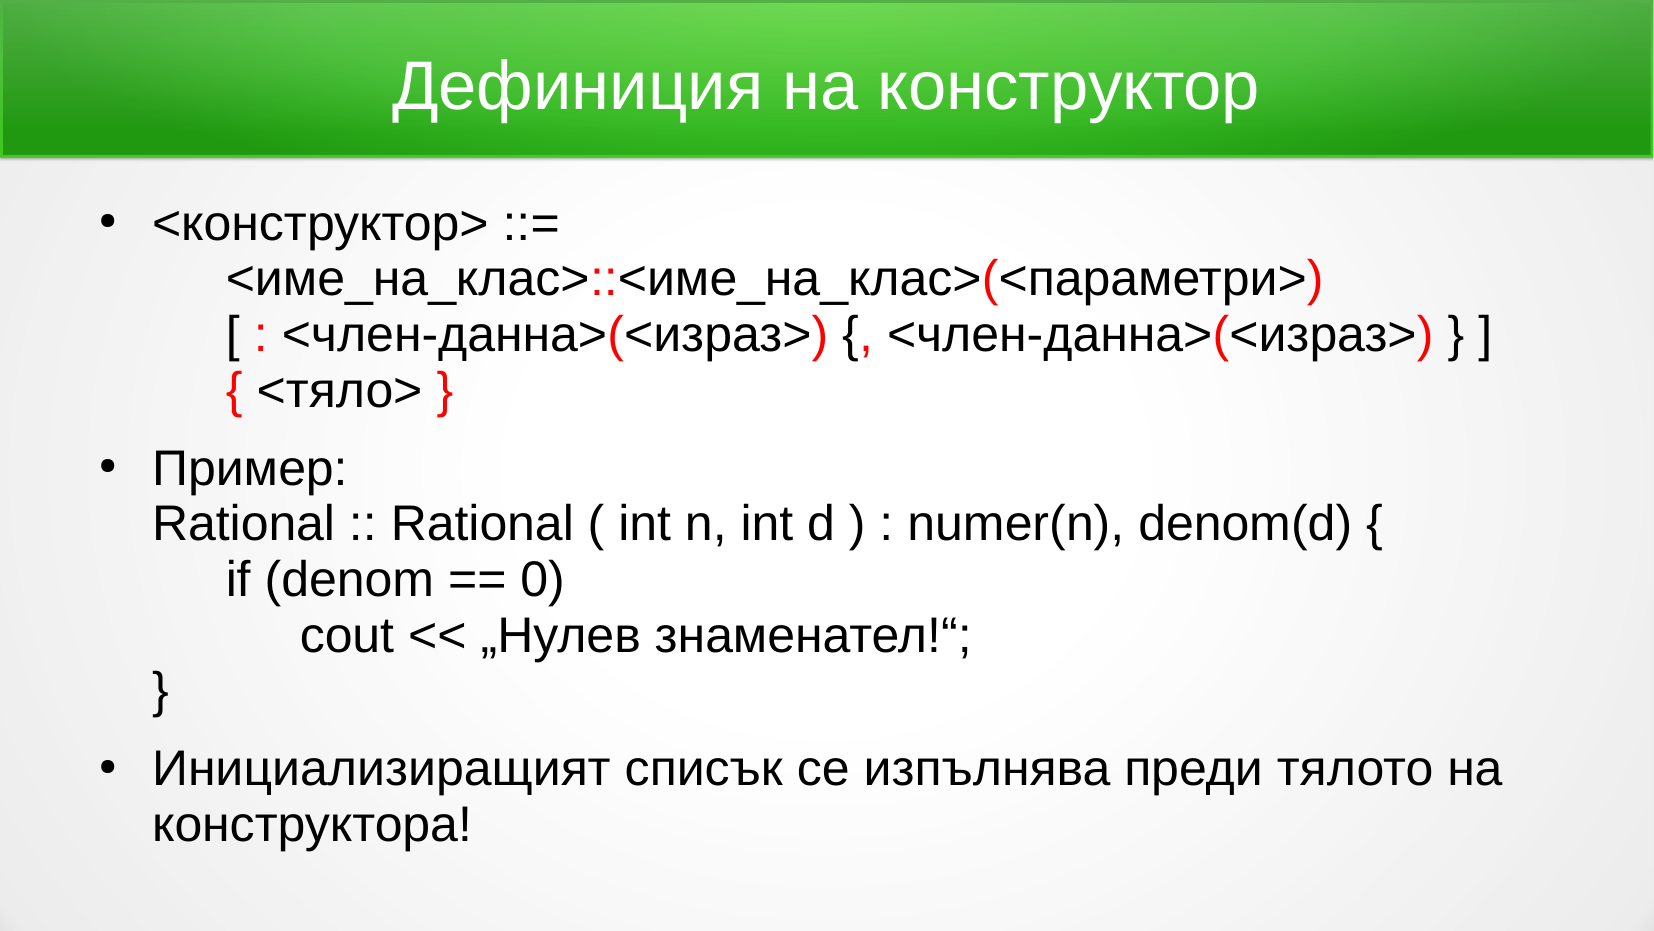

# Дефиниция на конструктор
<конструктор> ::=
	<име_на_клас>::<име_на_клас>(<параметри>)
	[ : <член-данна>(<израз>) {, <член-данна>(<израз>) } ]
	{ <тяло> }
Пример:
Rational :: Rational ( int n, int d ) : numer(n), denom(d) {
	if (denom == 0)
		cout << „Нулев знаменател!“;
}
Инициализиращият списък се изпълнява преди тялото на конструктора!